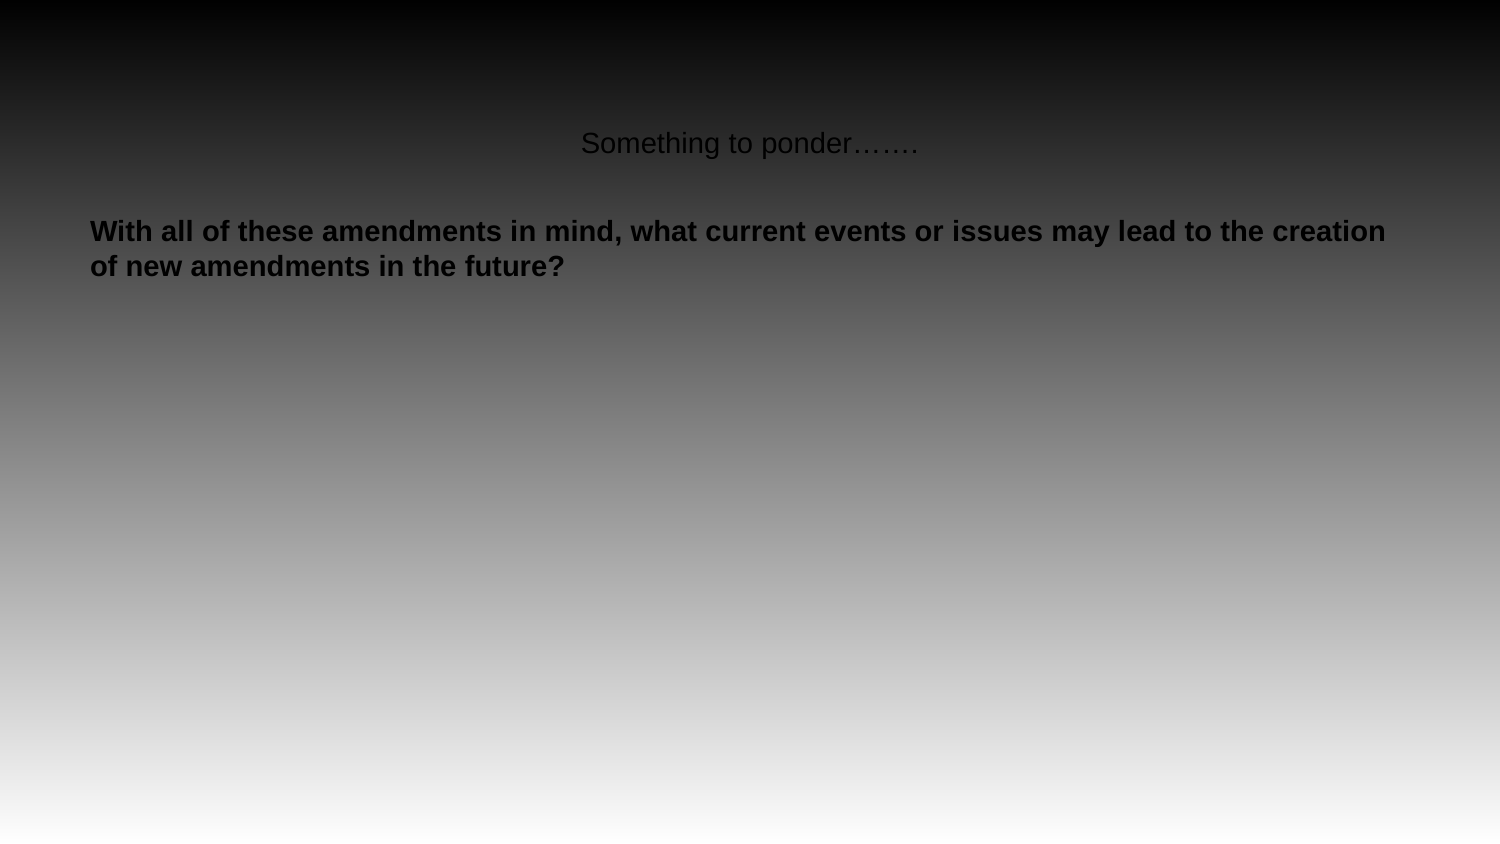

# Something to ponder…….
With all of these amendments in mind, what current events or issues may lead to the creation of new amendments in the future?